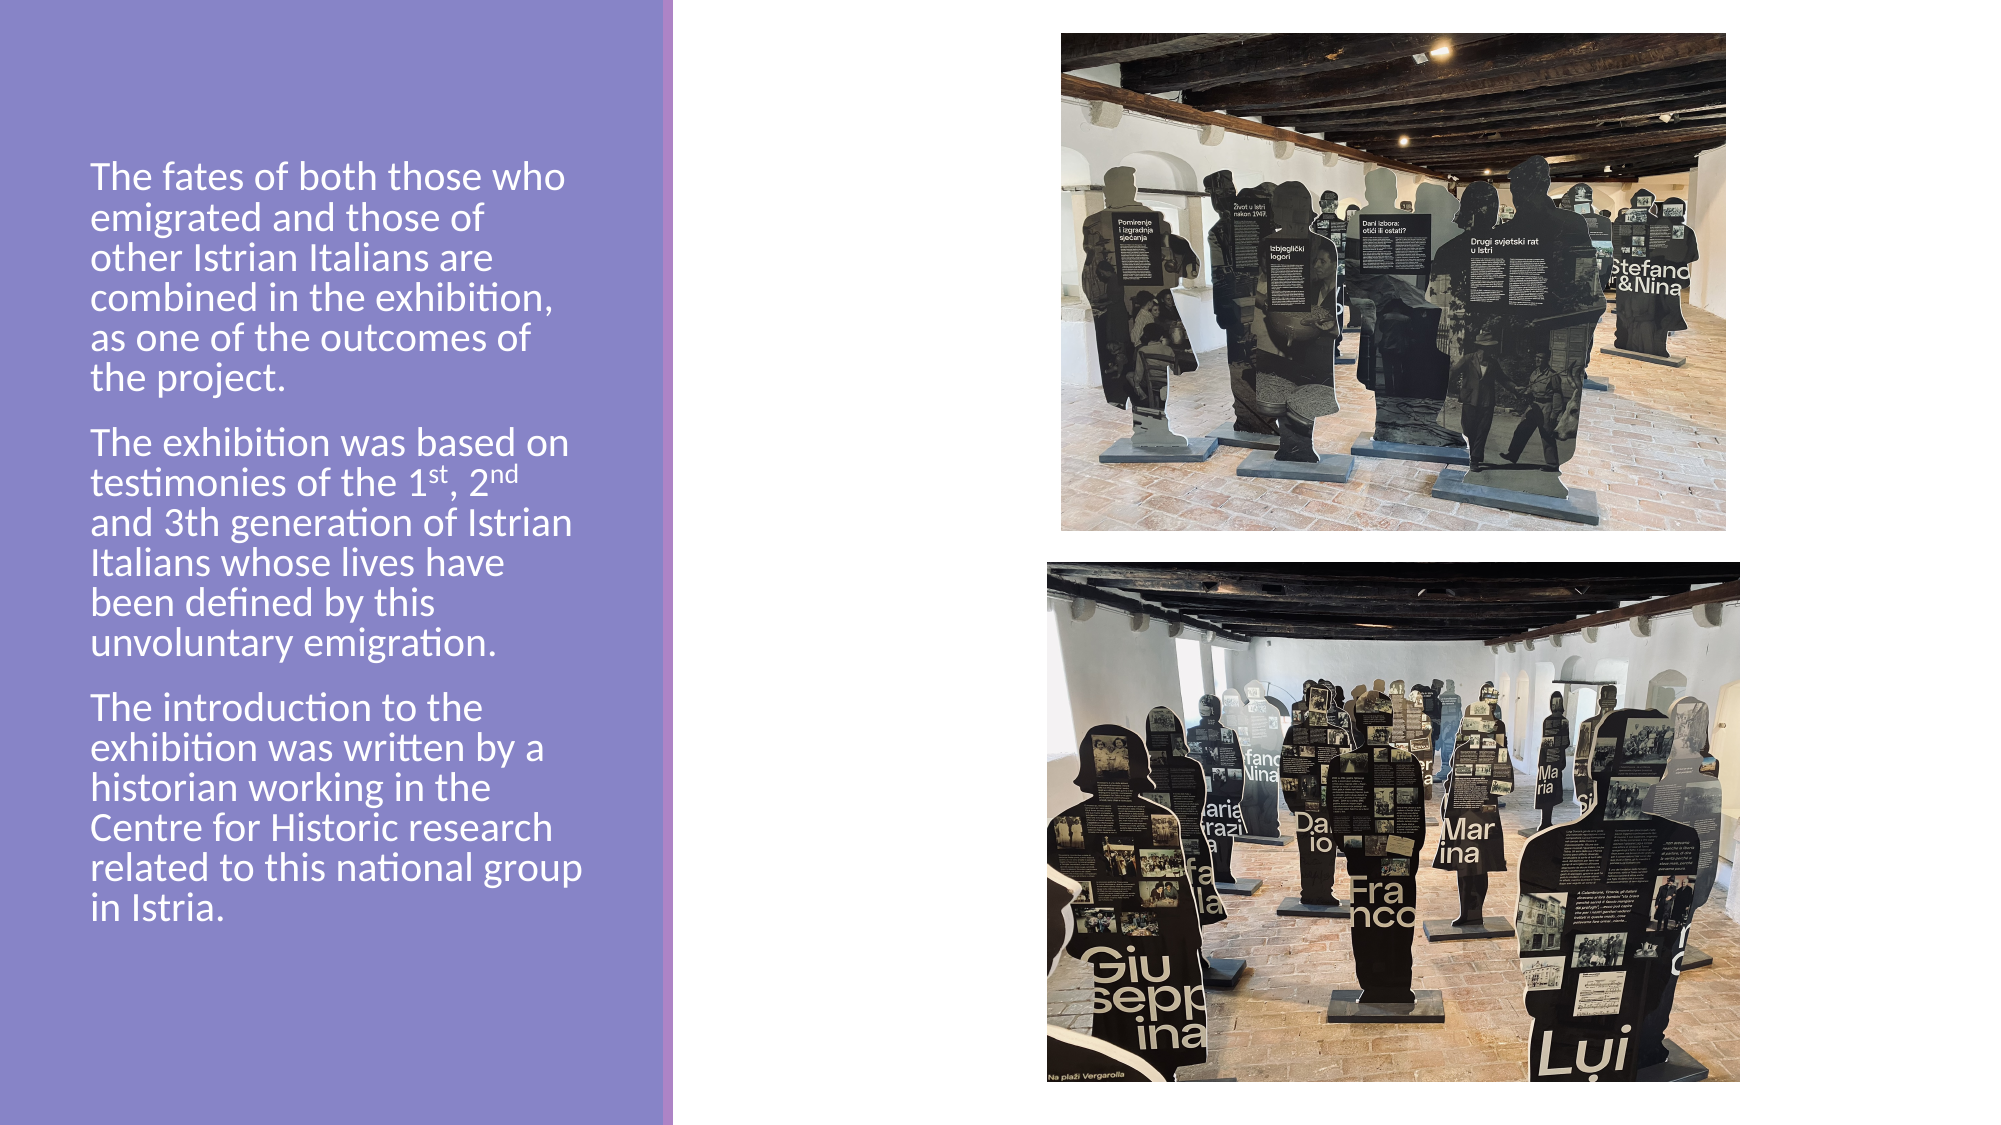

#
The fates of both those who emigrated and those of other Istrian Italians are combined in the exhibition, as one of the outcomes of the project.
The exhibition was based on testimonies of the 1st, 2nd and 3th generation of Istrian Italians whose lives have been defined by this unvoluntary emigration.
The introduction to the exhibition was written by a historian working in the Centre for Historic research related to this national group in Istria.